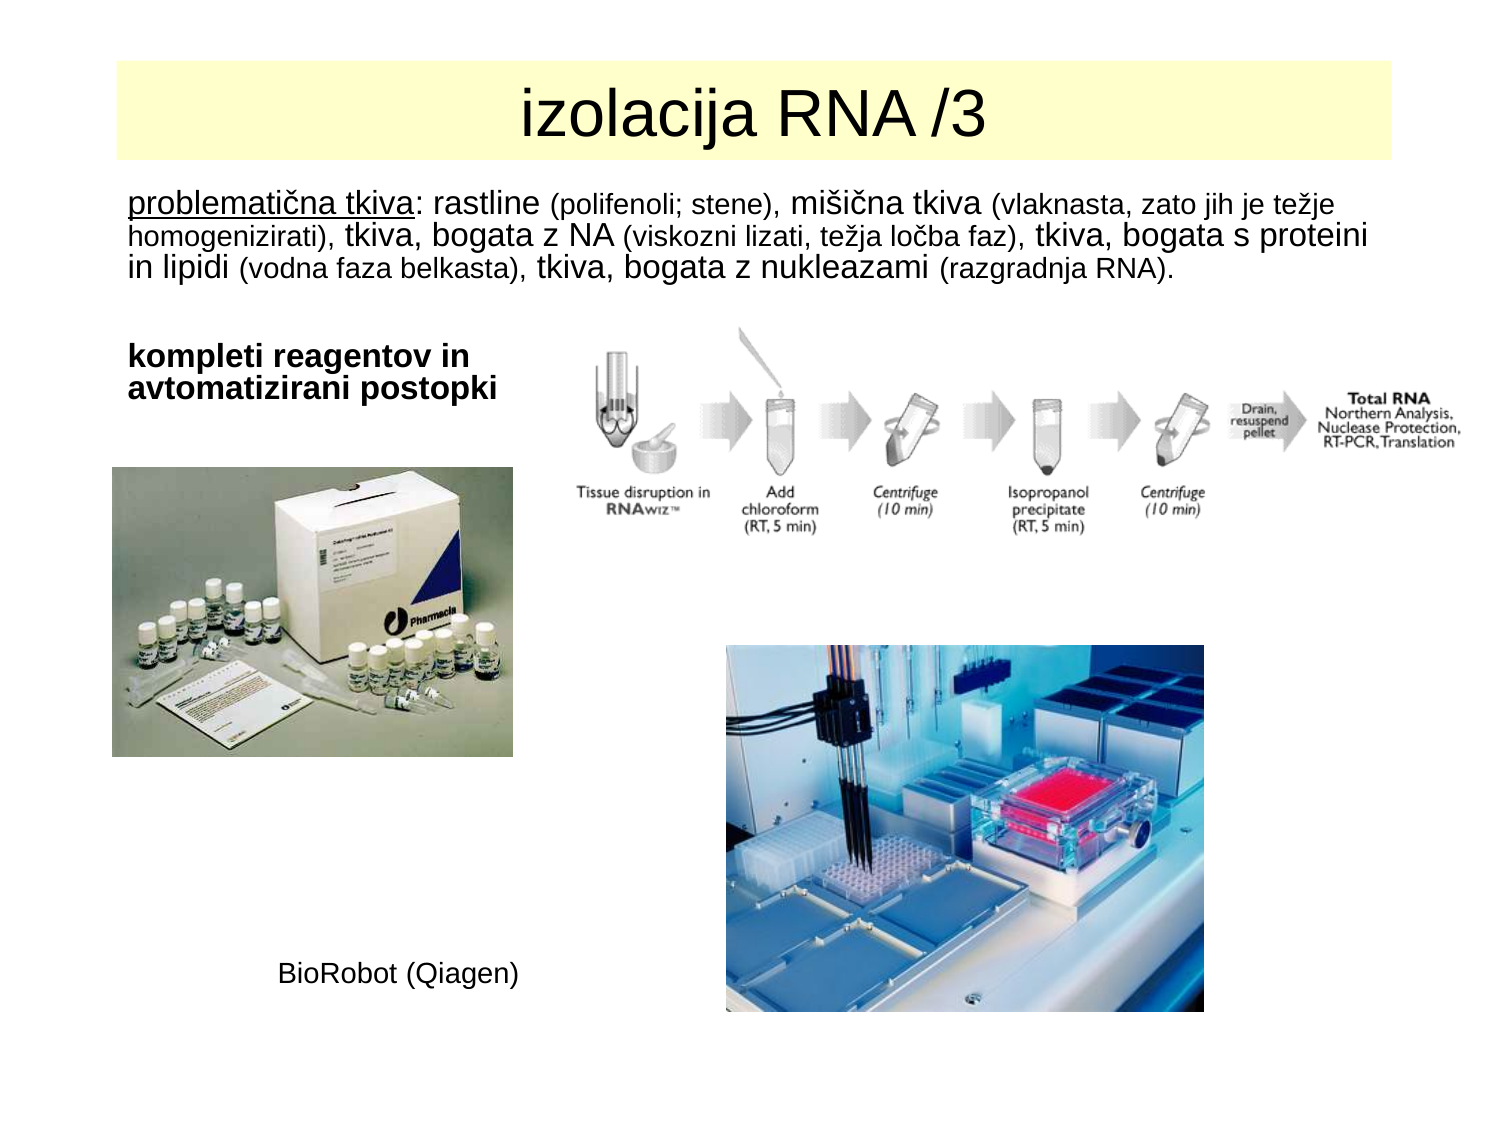

# izolacija RNA /3
problematična tkiva: rastline (polifenoli; stene), mišična tkiva (vlaknasta, zato jih je težje homogenizirati), tkiva, bogata z NA (viskozni lizati, težja ločba faz), tkiva, bogata s proteini in lipidi (vodna faza belkasta), tkiva, bogata z nukleazami (razgradnja RNA).
kompleti reagentov in
avtomatizirani postopki
		BioRobot (Qiagen)